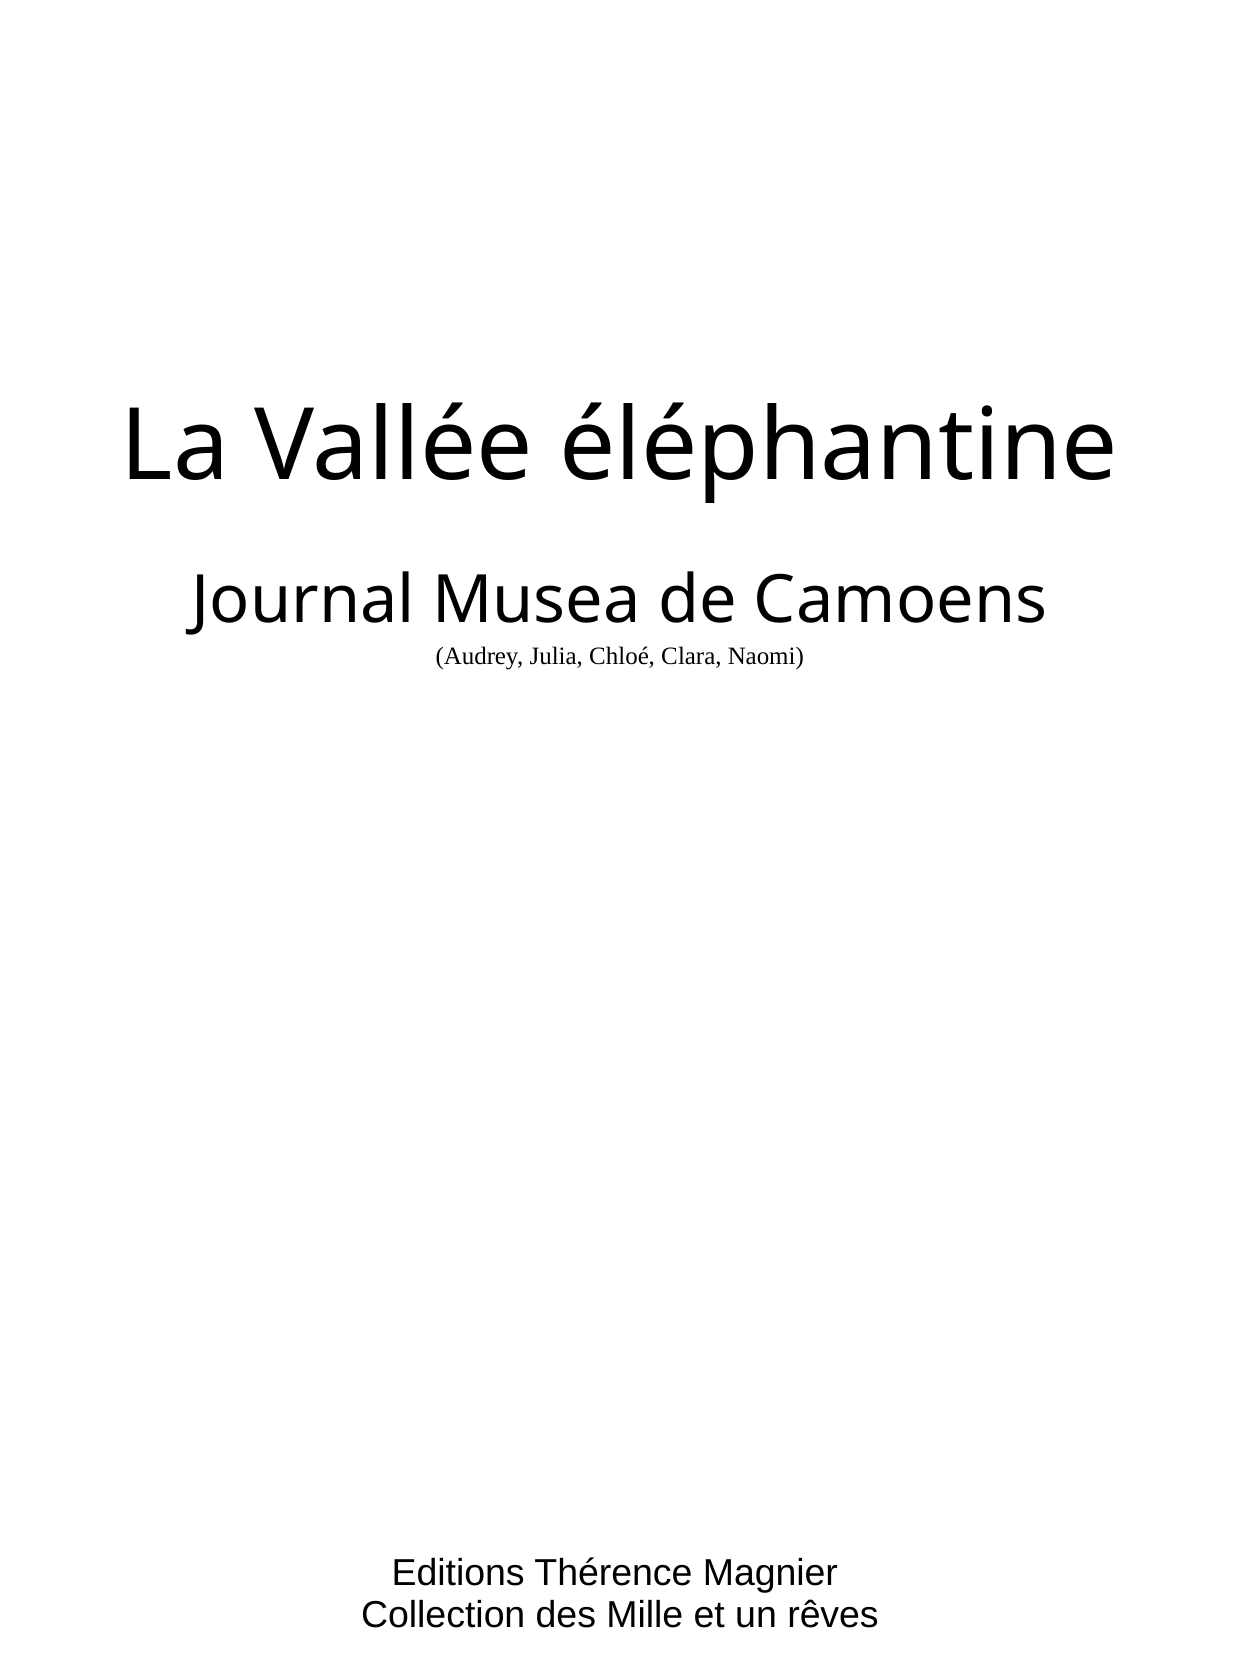

La Vallée éléphantine
Journal Musea de Camoens
(Audrey, Julia, Chloé, Clara, Naomi)
Editions Thérence Magnier
Collection des Mille et un rêves